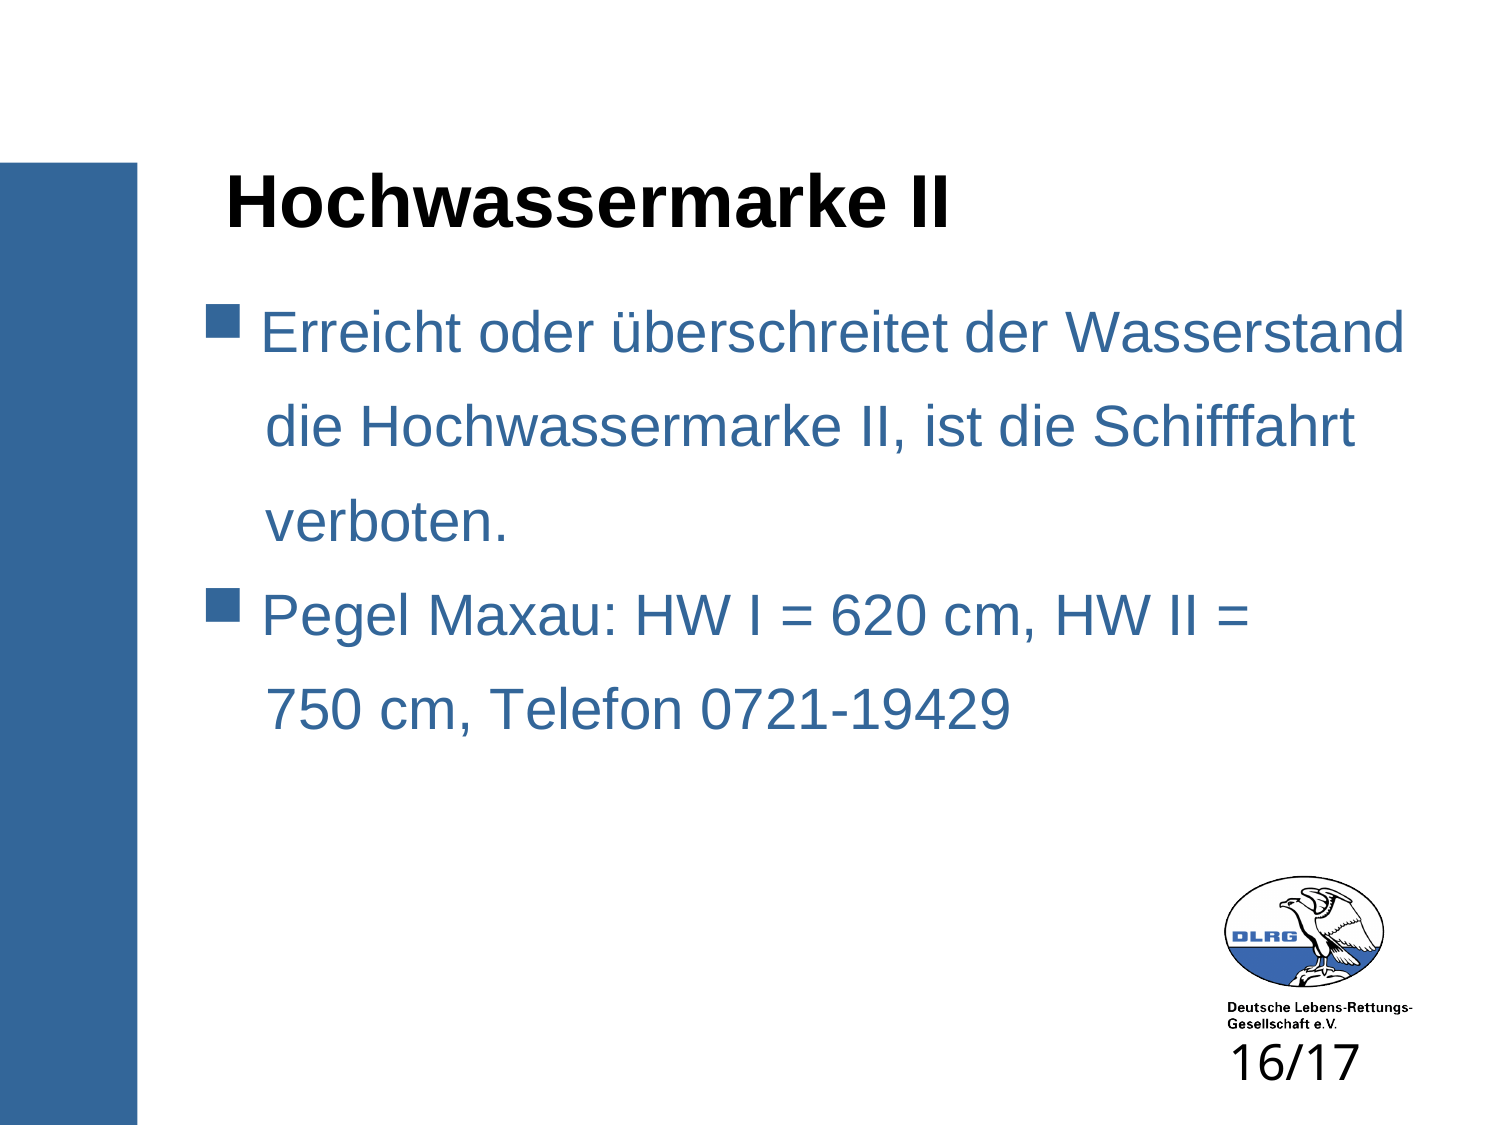

Hochwassermarke II
 Erreicht oder überschreitet der Wasserstand die Hochwassermarke II, ist die Schifffahrt verboten.
 Pegel Maxau: HW I = 620 cm, HW II = 750 cm, Telefon 0721-19429